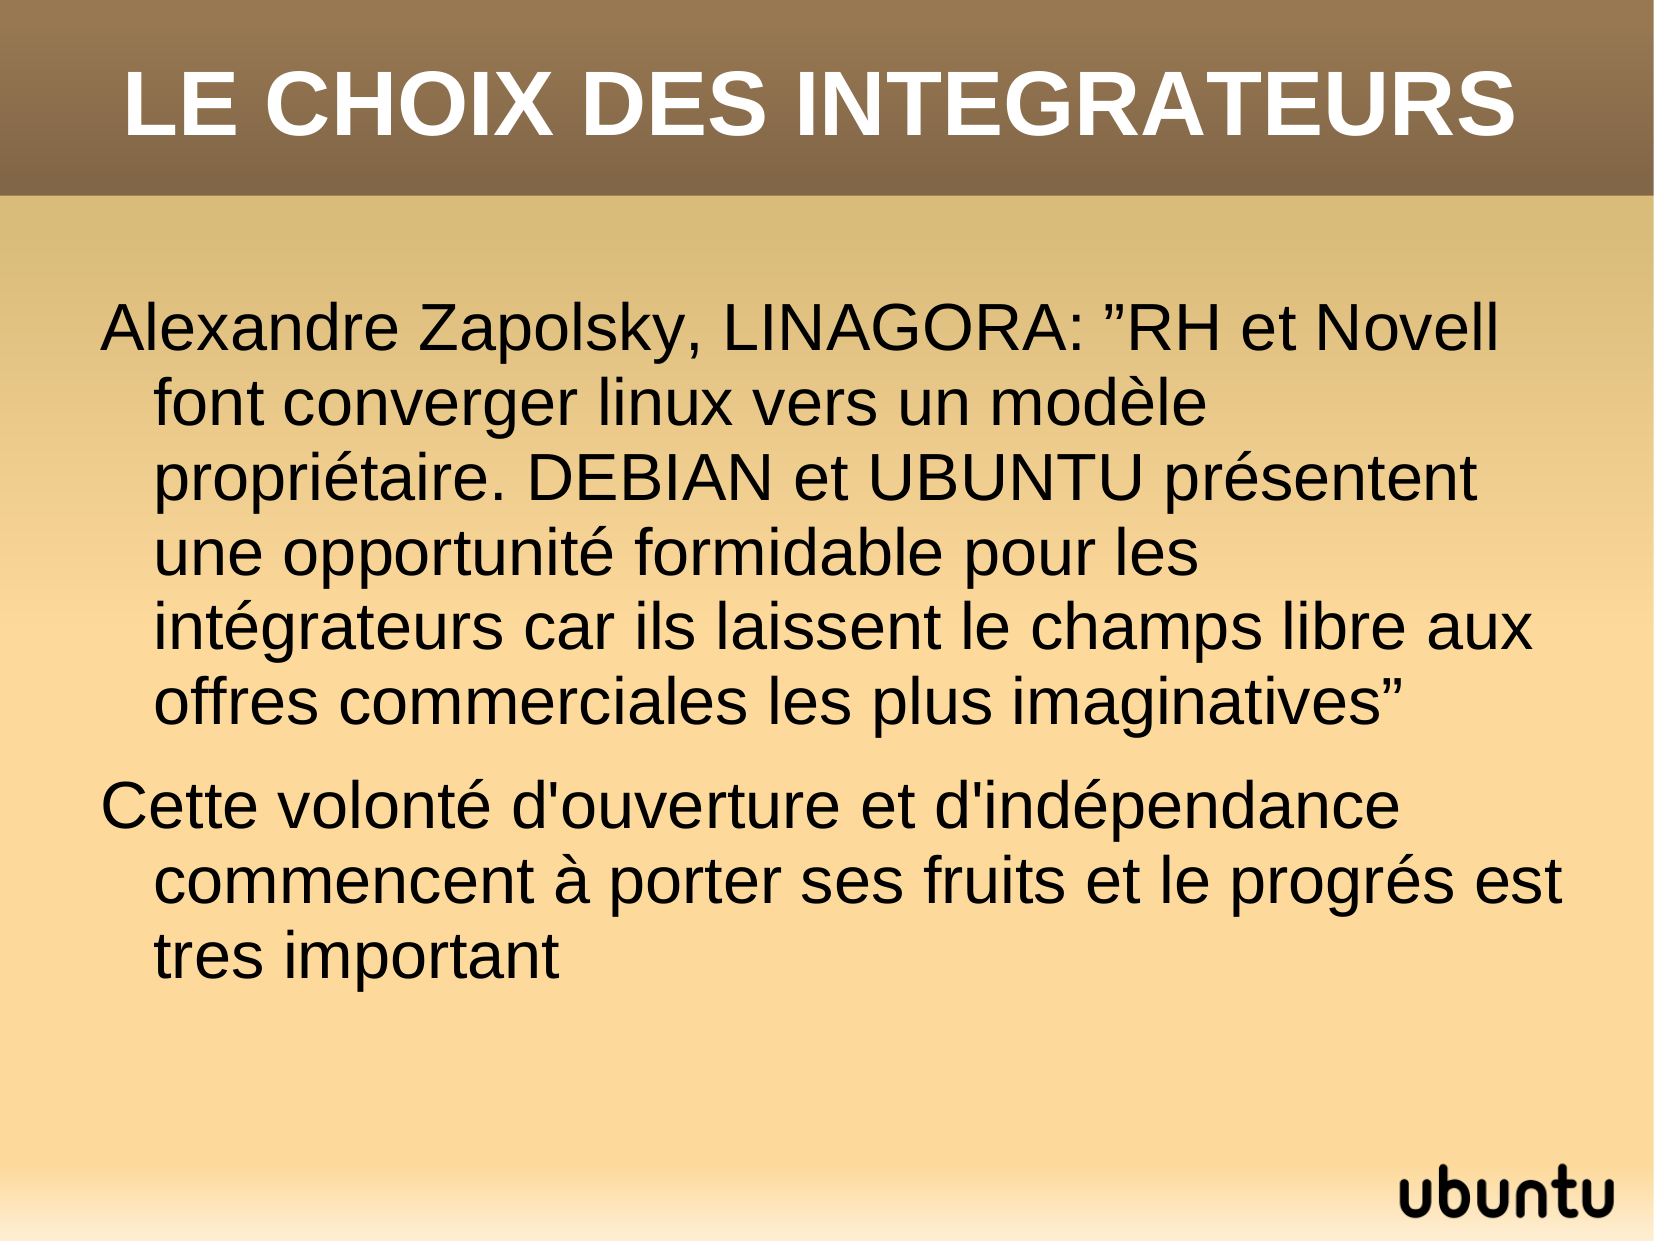

# LE CHOIX DES INTEGRATEURS
Alexandre Zapolsky, LINAGORA: ”RH et Novell font converger linux vers un modèle propriétaire. DEBIAN et UBUNTU présentent une opportunité formidable pour les intégrateurs car ils laissent le champs libre aux offres commerciales les plus imaginatives”
Cette volonté d'ouverture et d'indépendance commencent à porter ses fruits et le progrés est tres important